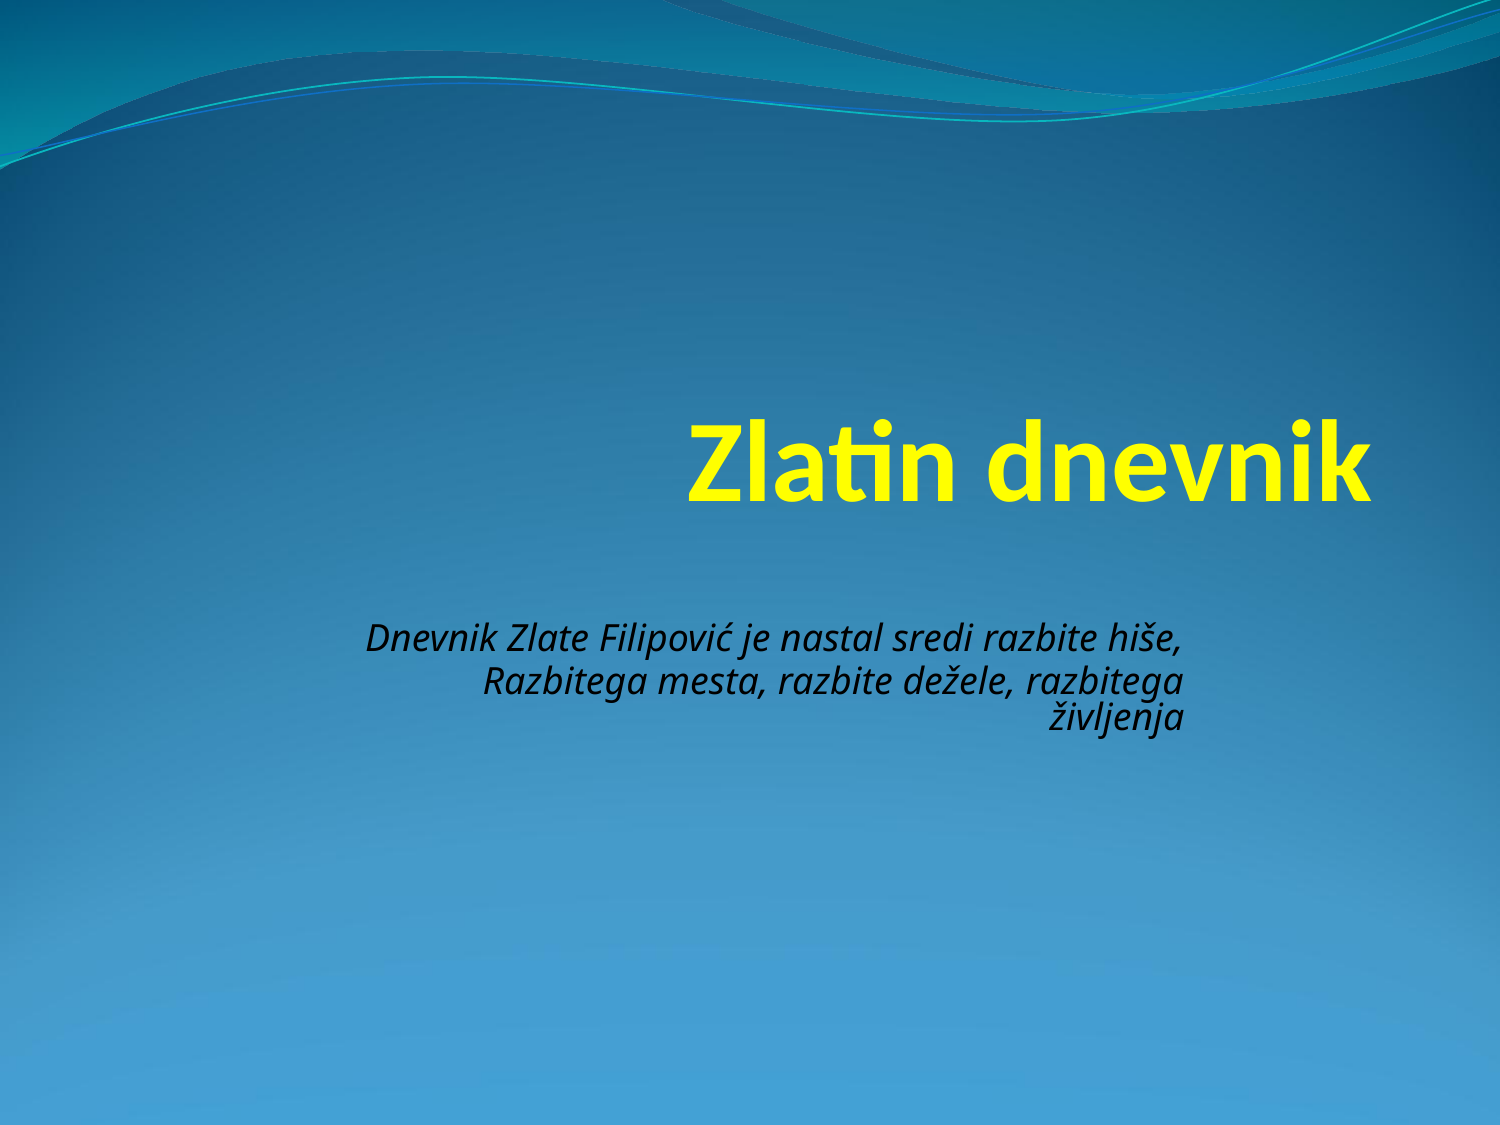

# Zlatin dnevnik
Dnevnik Zlate Filipović je nastal sredi razbite hiše,
Razbitega mesta, razbite dežele, razbitega življenja